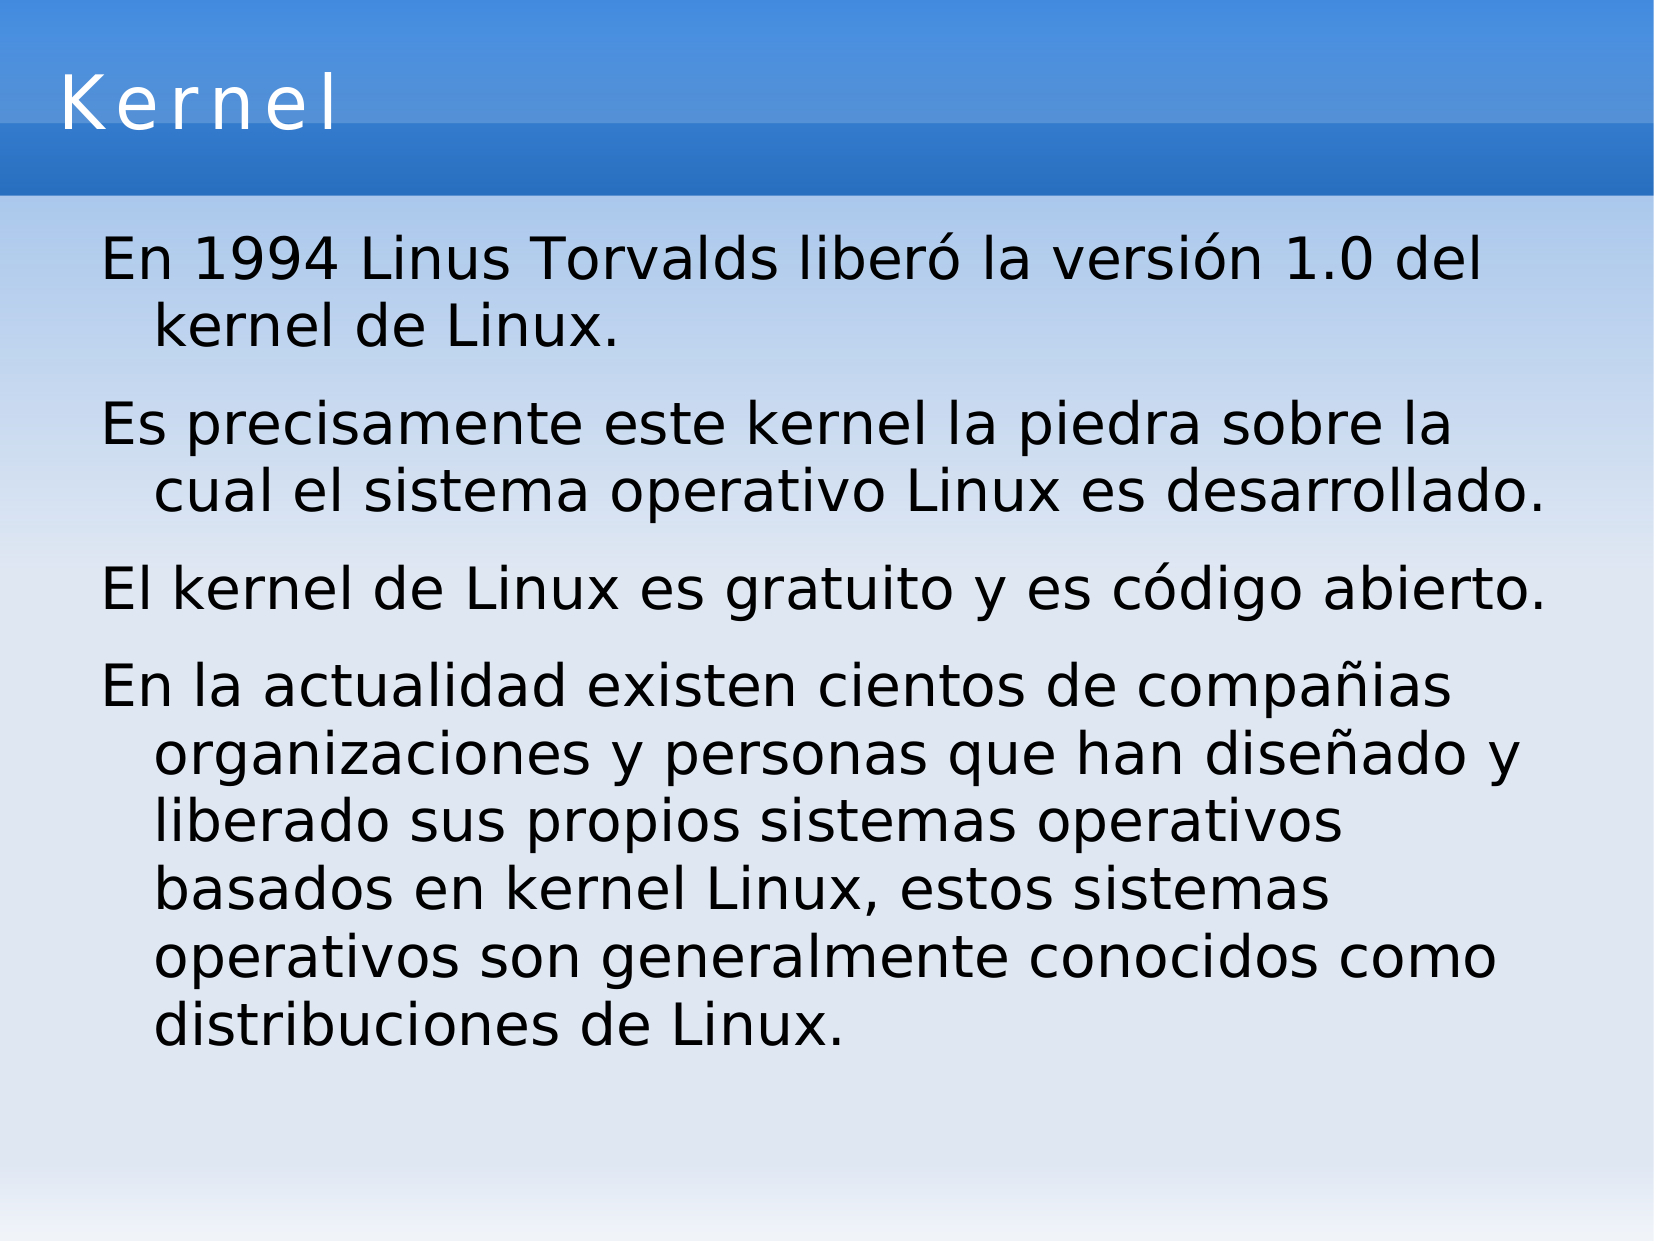

# Kernel
En 1994 Linus Torvalds liberó la versión 1.0 del kernel de Linux.
Es precisamente este kernel la piedra sobre la cual el sistema operativo Linux es desarrollado.
El kernel de Linux es gratuito y es código abierto.
En la actualidad existen cientos de compañias organizaciones y personas que han diseñado y liberado sus propios sistemas operativos basados en kernel Linux, estos sistemas operativos son generalmente conocidos como distribuciones de Linux.